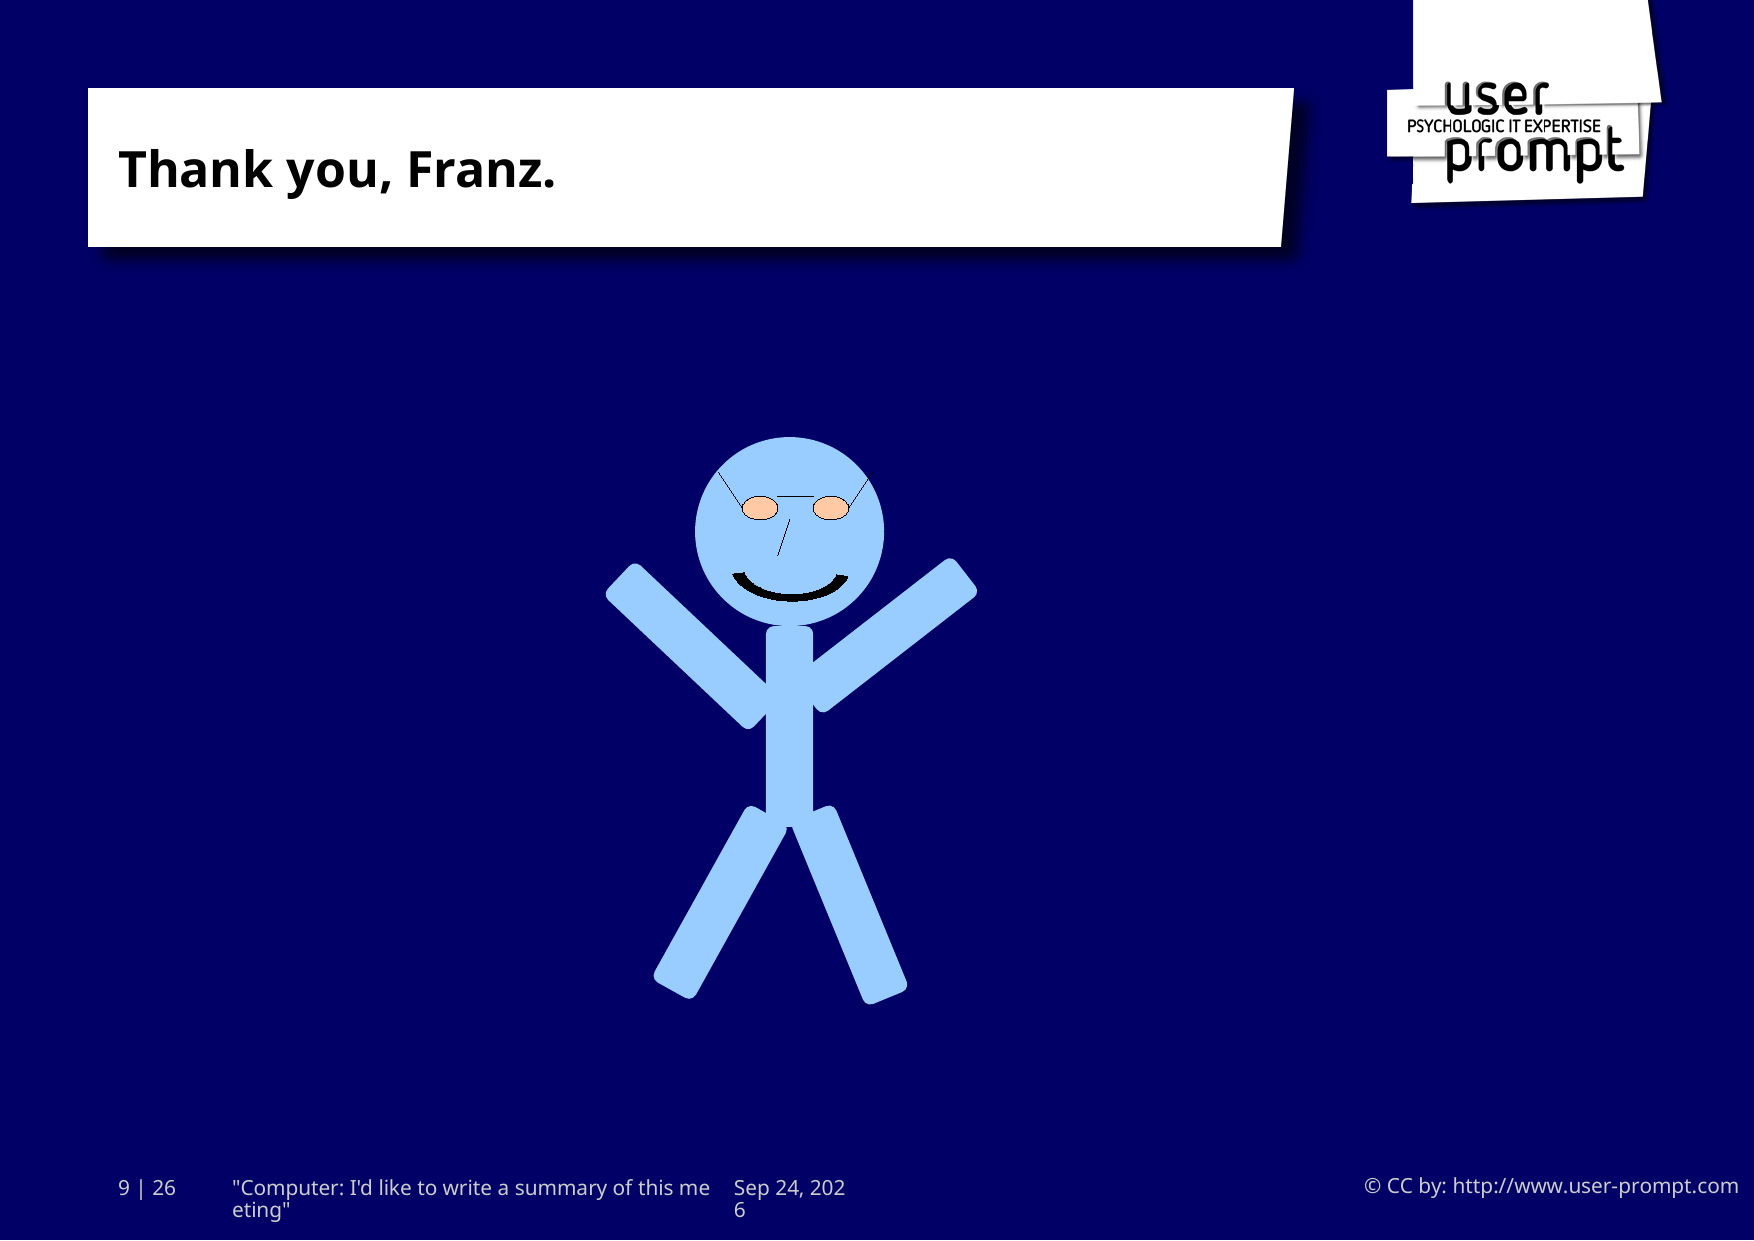

# Thank you, Franz.
9
"Computer: I'd like to write a summary of this meeting"
© CC by: http://www.user-prompt.com